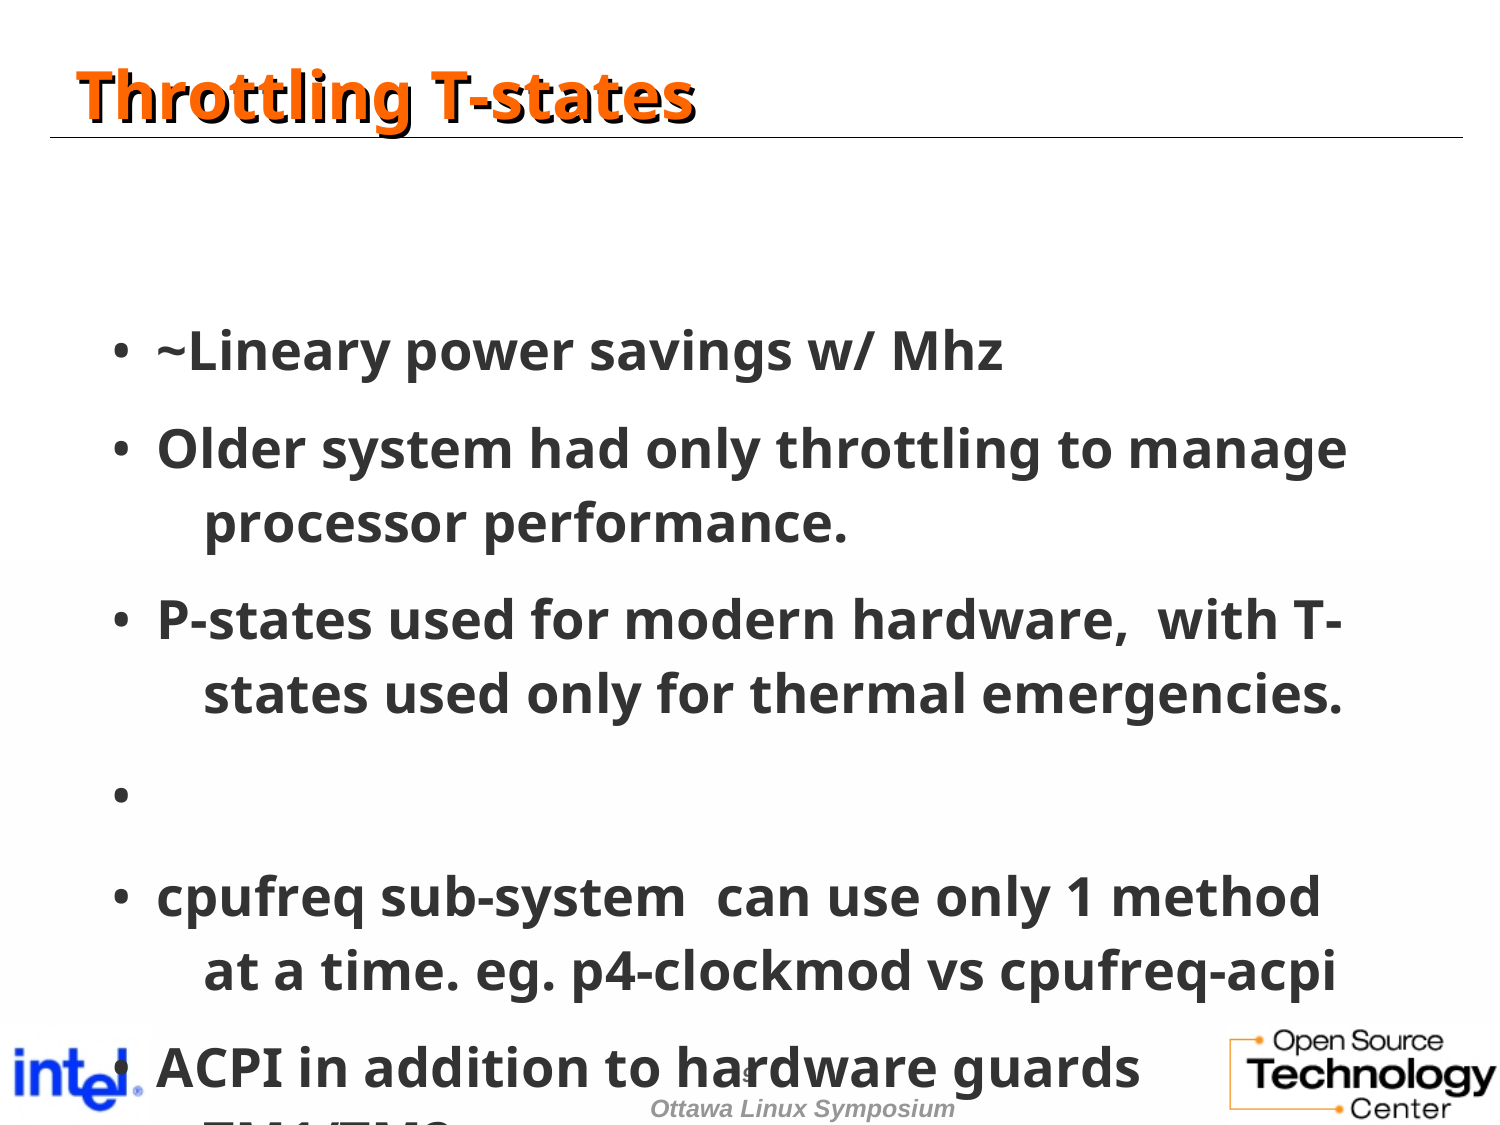

# Throttling T-states
~Lineary power savings w/ Mhz
Older system had only throttling to manage processor performance.
P-states used for modern hardware, with T-states used only for thermal emergencies.
cpufreq sub-system can use only 1 method at a time. eg. p4-clockmod vs cpufreq-acpi
ACPI in addition to hardware guards TM1/TM2